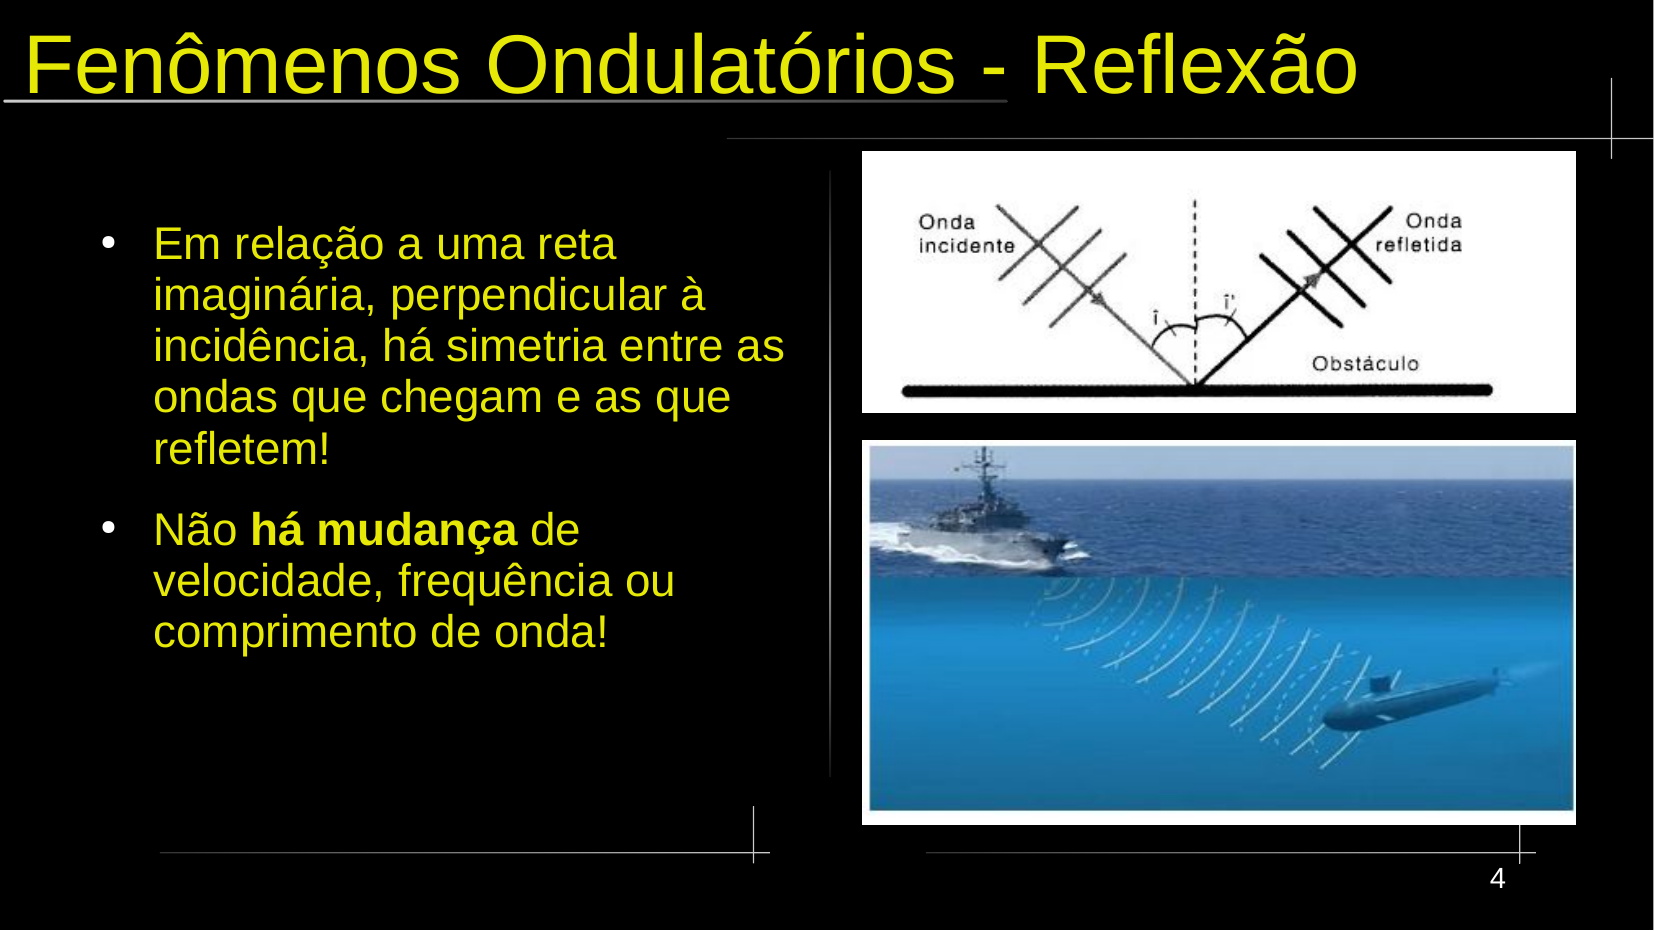

# Fenômenos Ondulatórios - Reflexão
Em relação a uma reta imaginária, perpendicular à incidência, há simetria entre as ondas que chegam e as que refletem!
Não há mudança de velocidade, frequência ou comprimento de onda!
4